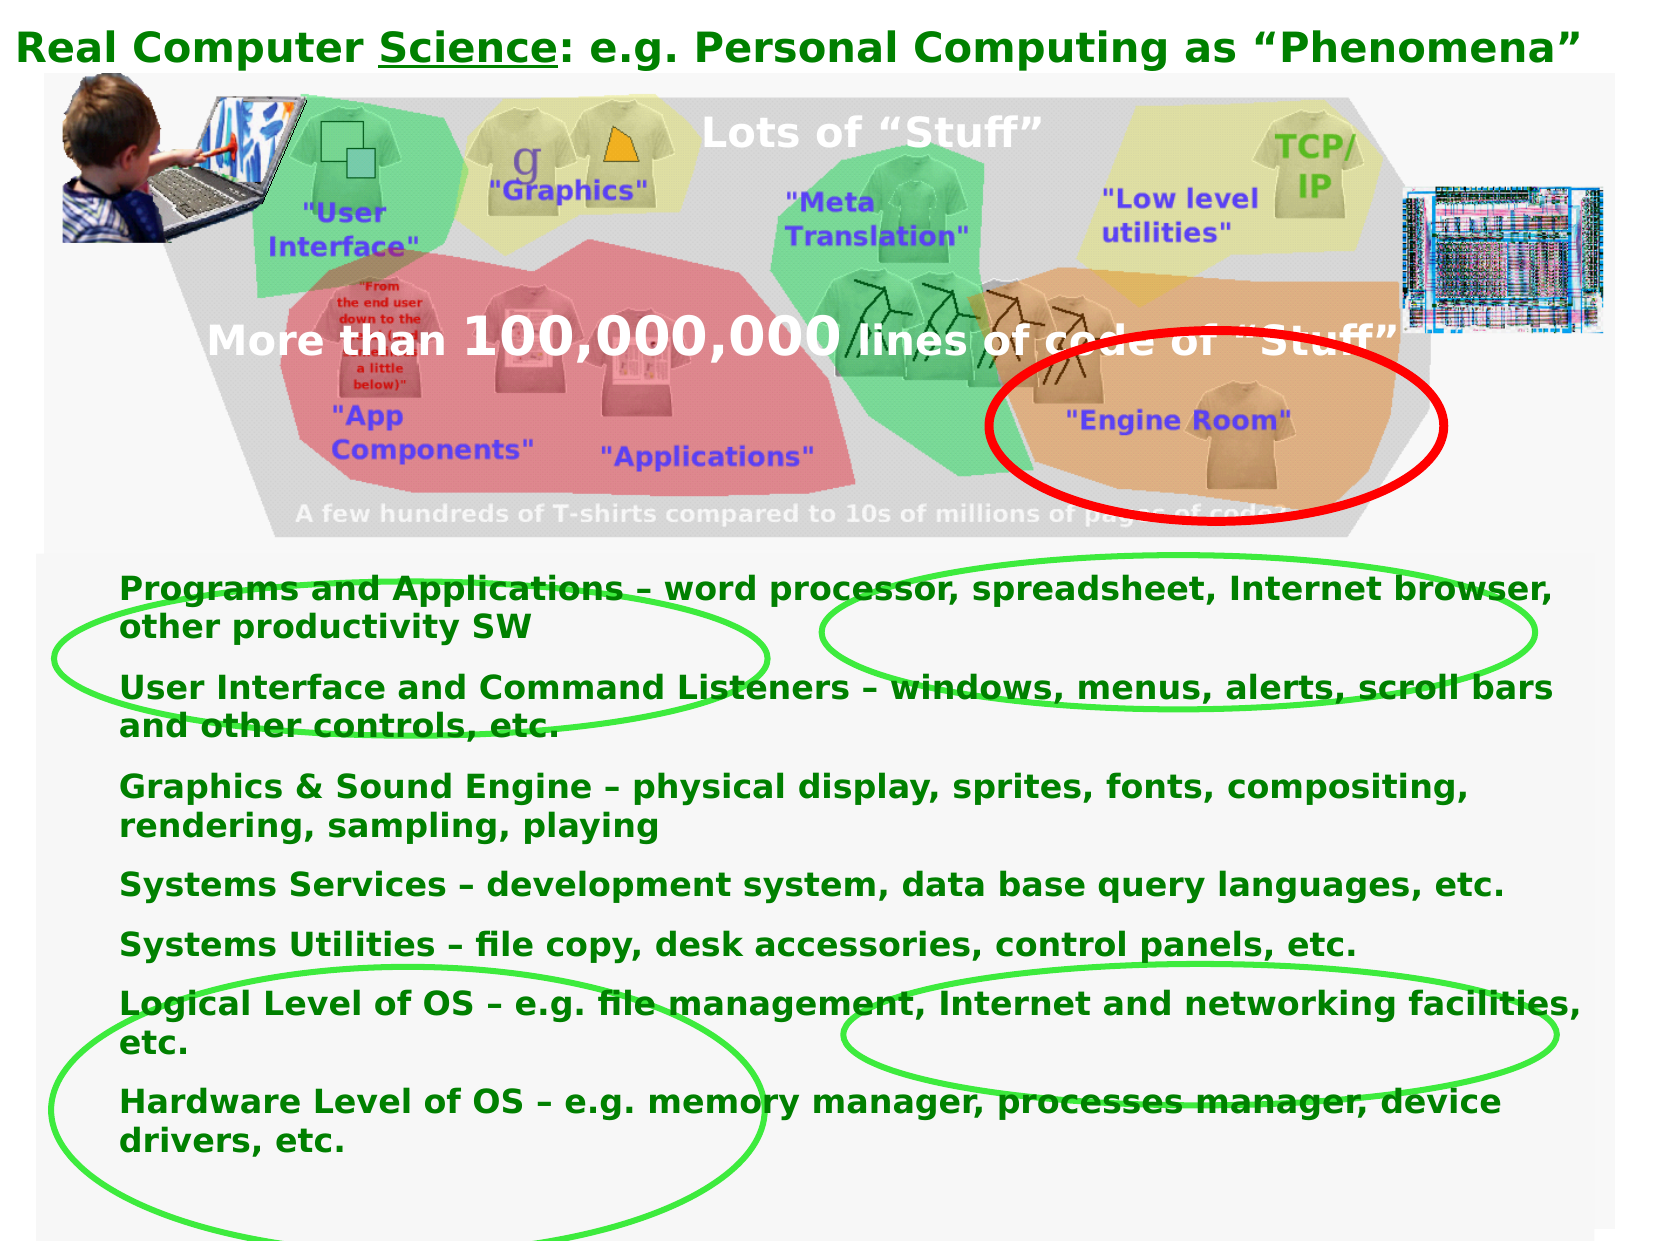

Real Computer Science: e.g. Personal Computing as “Phenomena”
Lots of “Stuff”
More than 100,000,000 lines of code of “Stuff”
aka “Arches”
Programs and Applications – word processor, spreadsheet, Internet browser, other productivity SW
User Interface and Command Listeners – windows, menus, alerts, scroll bars and other controls, etc.
Graphics & Sound Engine – physical display, sprites, fonts, compositing, rendering, sampling, playing
Systems Services – development system, data base query languages, etc.
Systems Utilities – file copy, desk accessories, control panels, etc.
Logical Level of OS – e.g. file management, Internet and networking facilities, etc.
Hardware Level of OS – e.g. memory manager, processes manager, device drivers, etc.